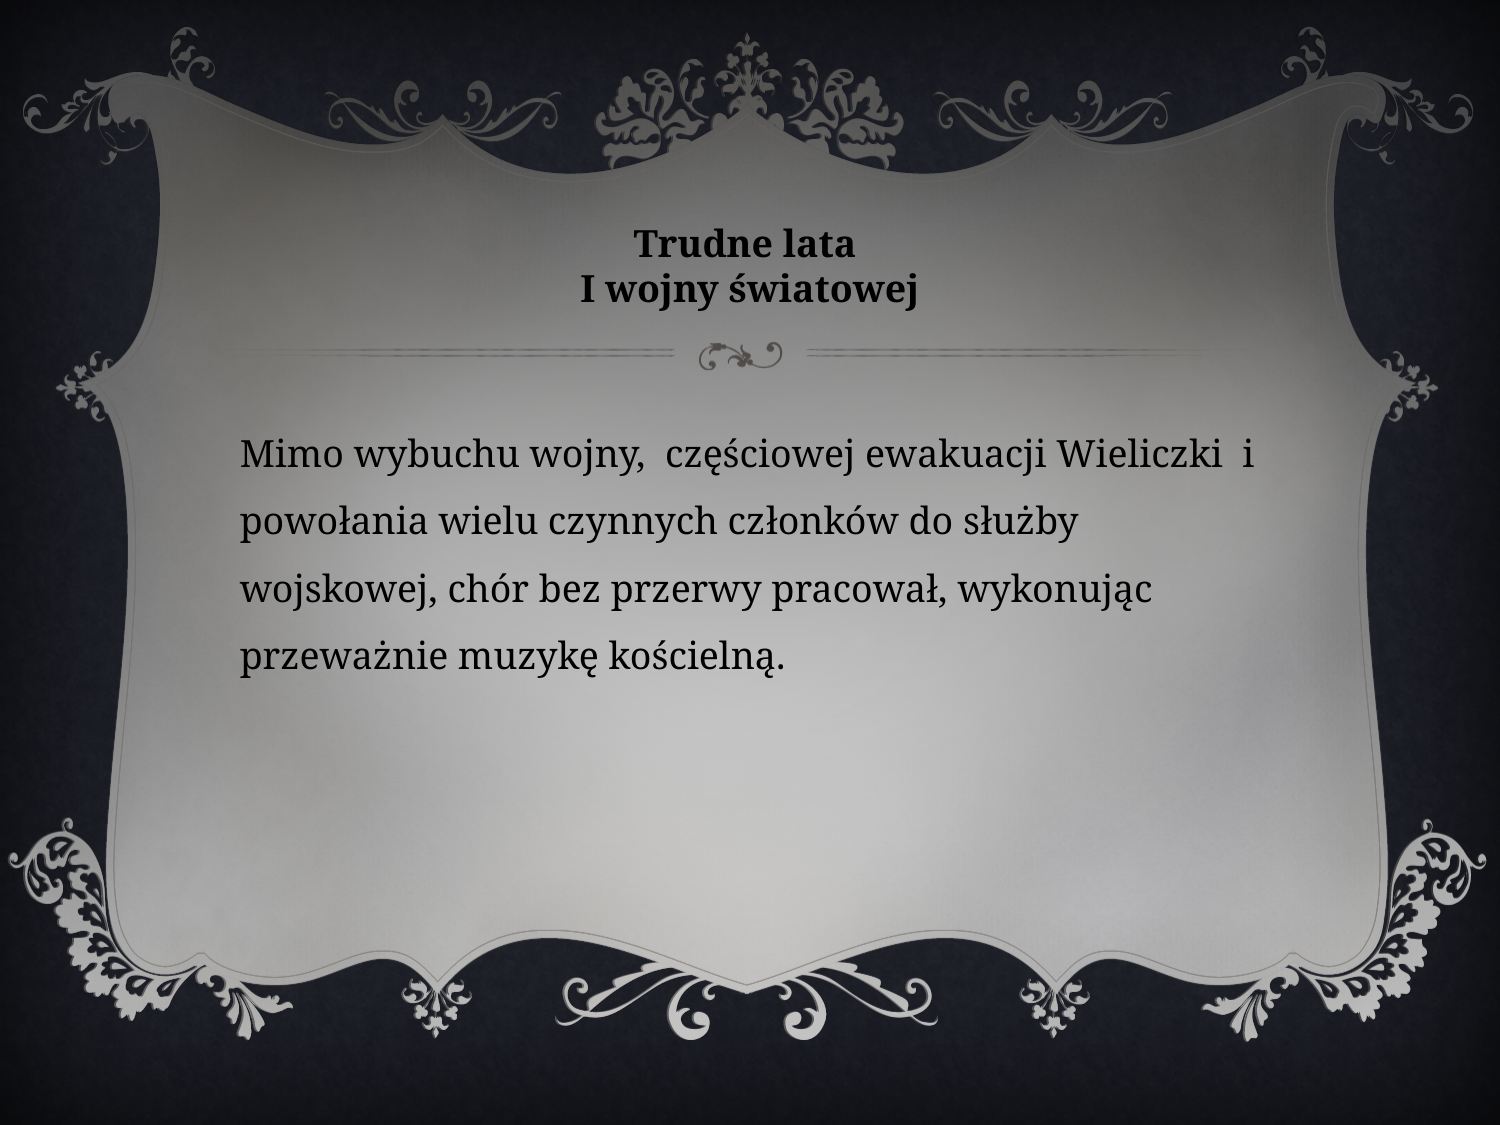

# Trudne lata I wojny światowej
Mimo wybuchu wojny, częściowej ewakuacji Wieliczki i powołania wielu czynnych członków do służby wojskowej, chór bez przerwy pracował, wykonując przeważnie muzykę kościelną.